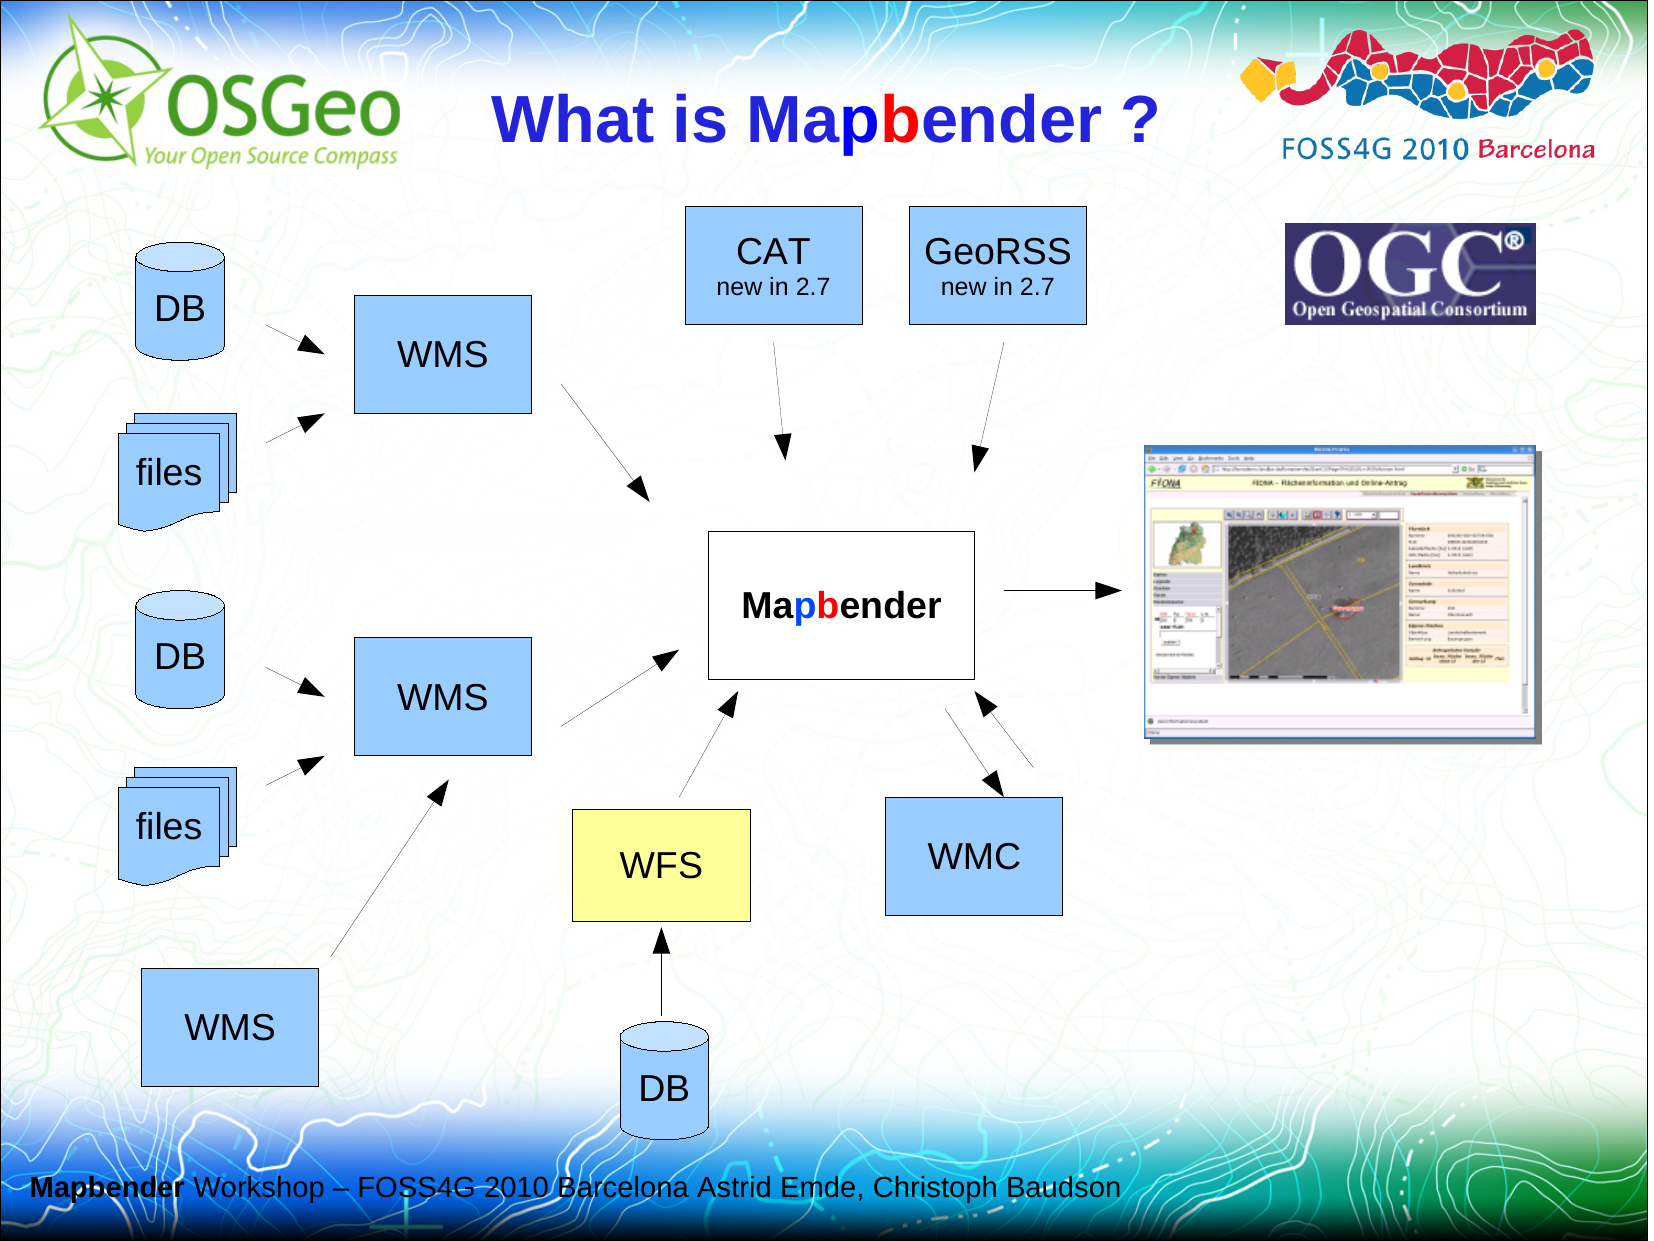

# What is Mapbender ?
CAT
new in 2.7
GeoRSS
new in 2.7
DB
WMS
files
Mapbender
DB
DB
WMS
files
WMC
WFS
WMS
DB